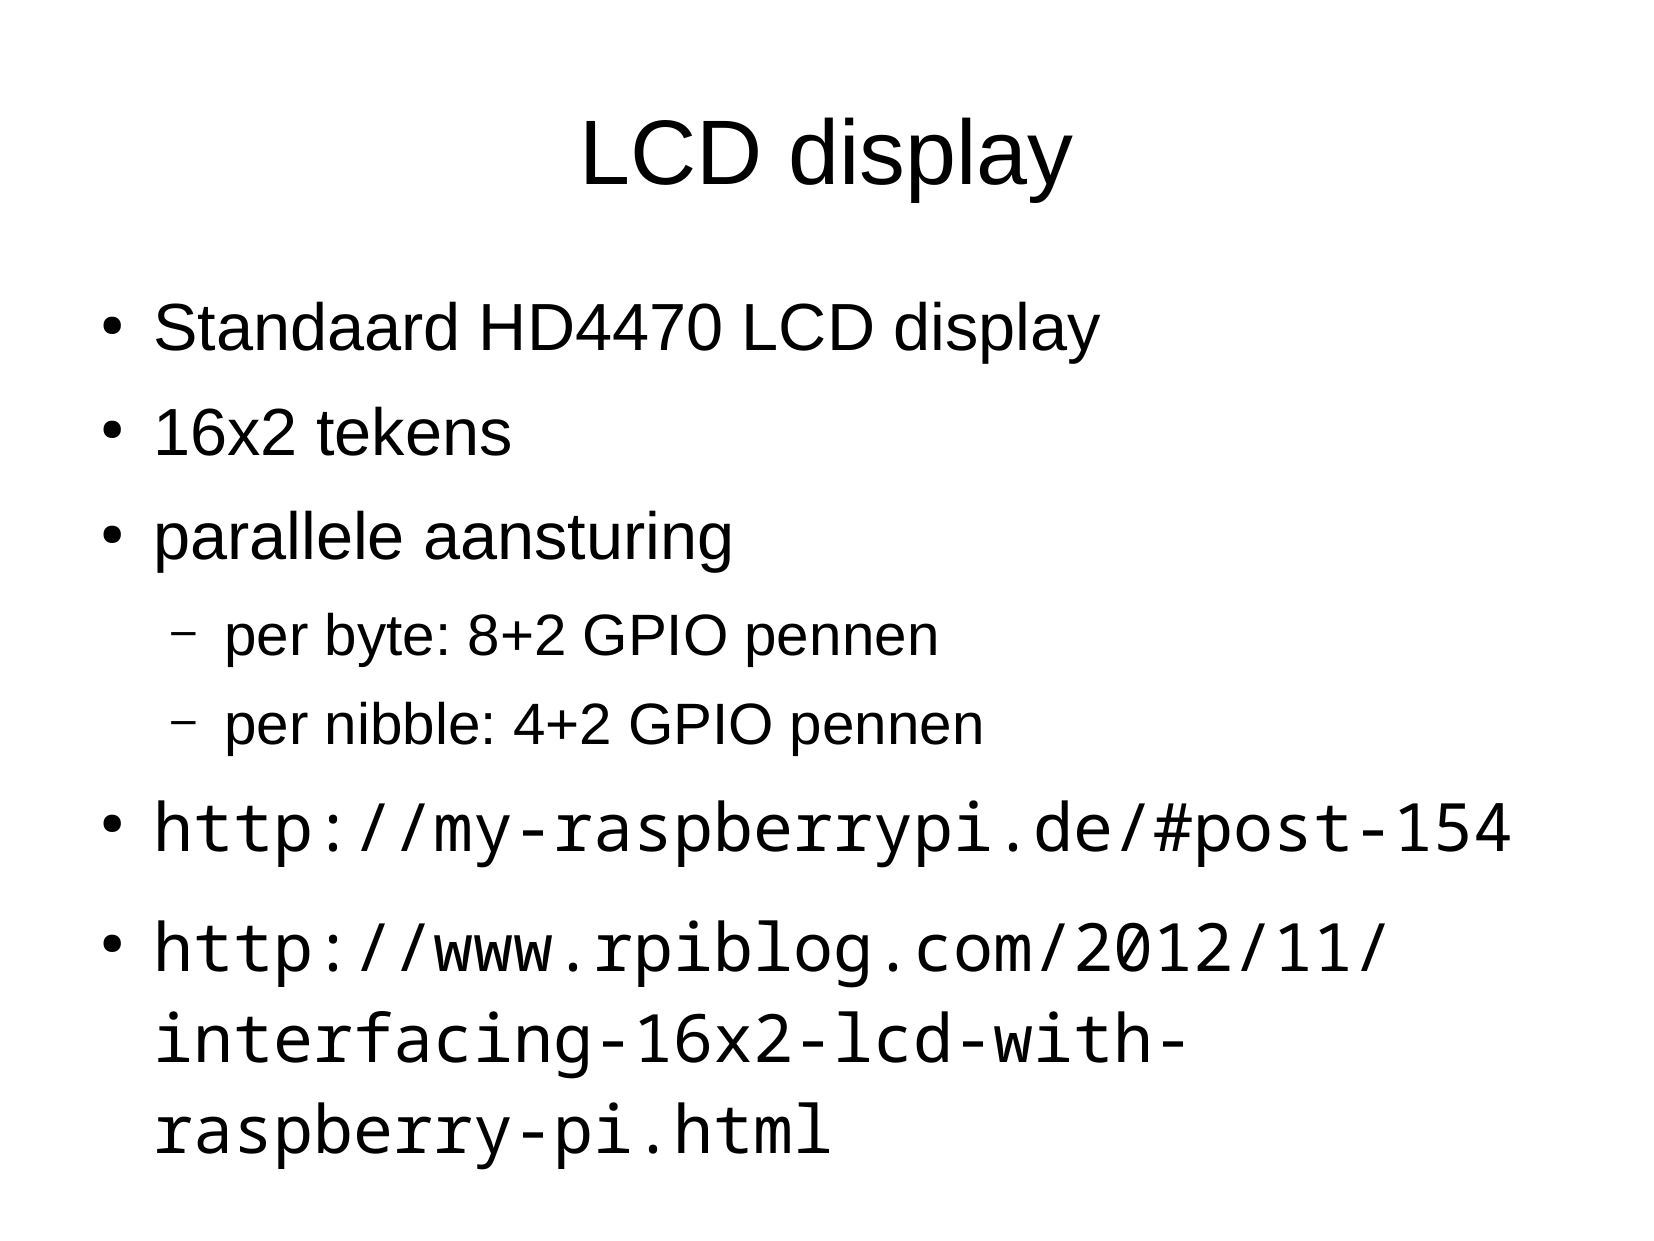

# LCD display
Standaard HD4470 LCD display
16x2 tekens
parallele aansturing
per byte: 8+2 GPIO pennen
per nibble: 4+2 GPIO pennen
http://my-raspberrypi.de/#post-154
http://www.rpiblog.com/2012/11/interfacing-16x2-lcd-with-raspberry-pi.html